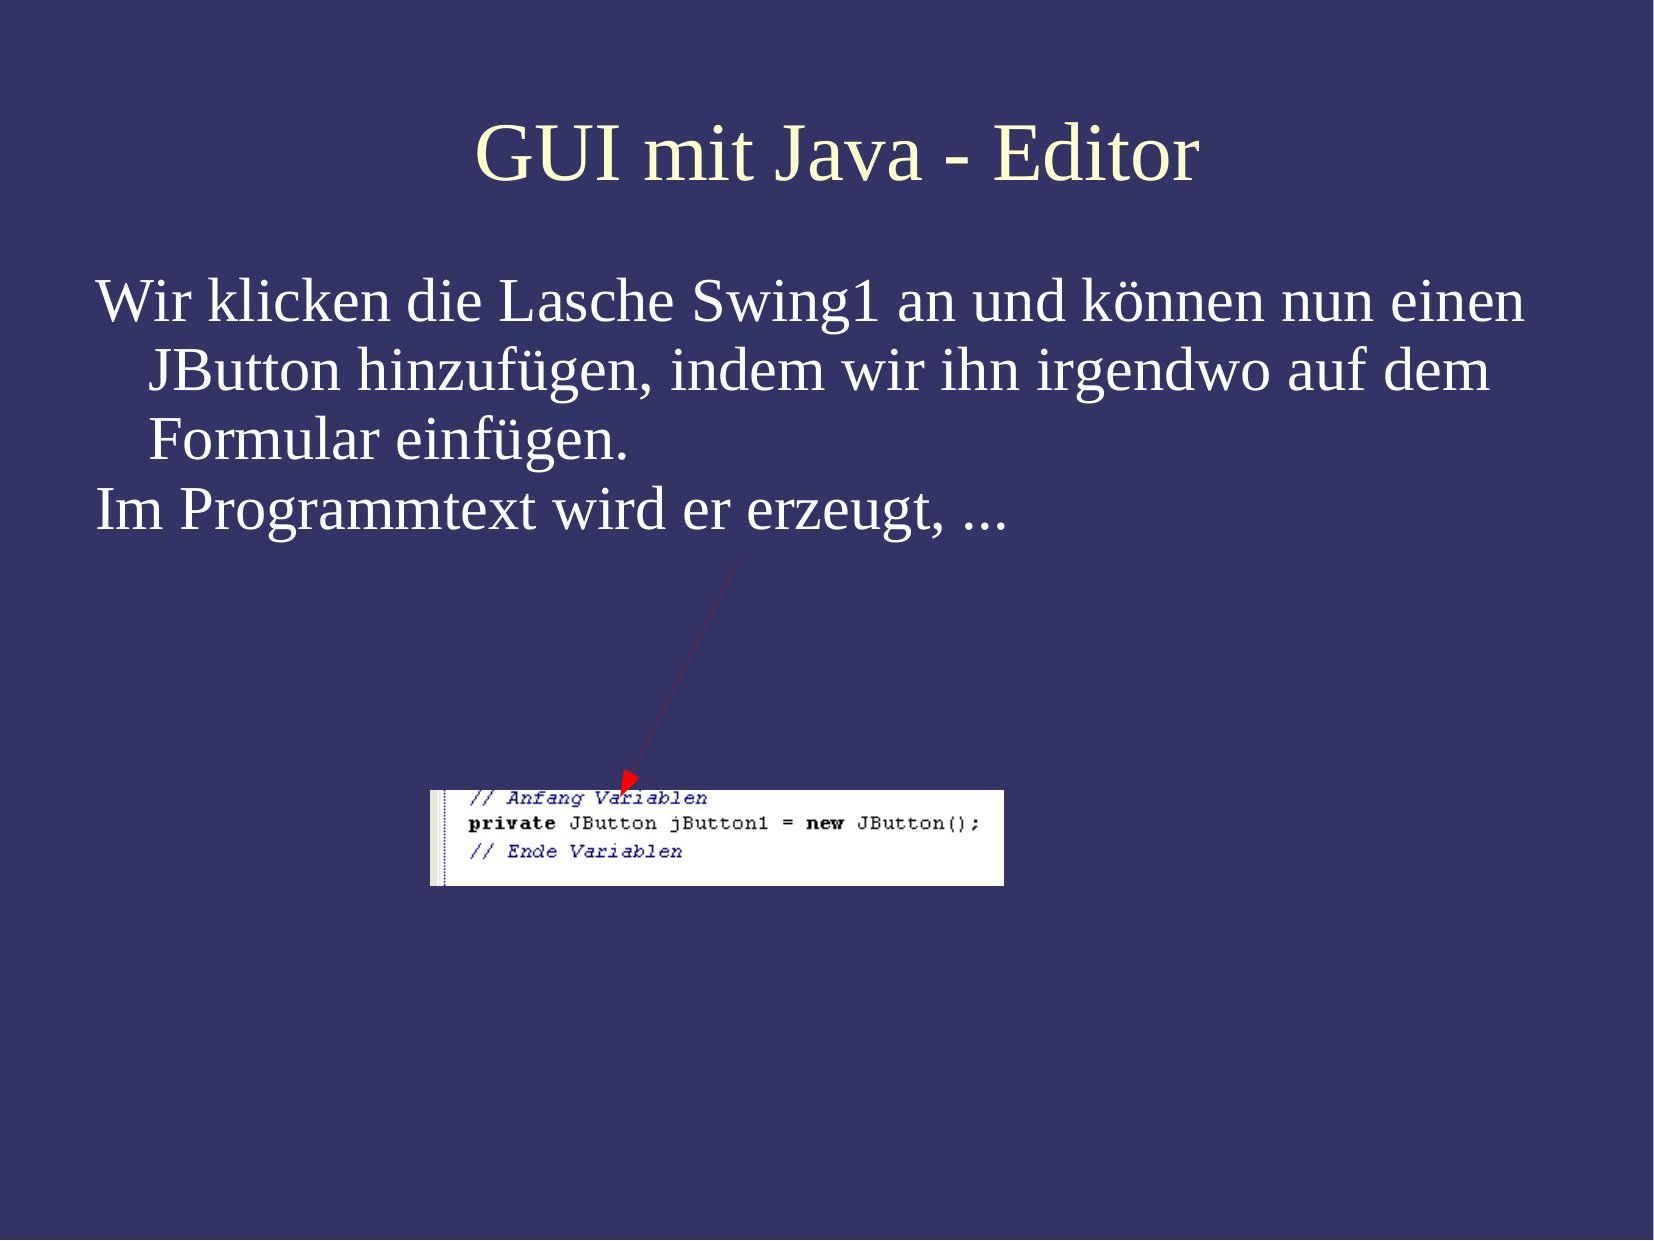

# GUI mit Java - Editor
Wir klicken die Lasche Swing1 an und können nun einen JButton hinzufügen, indem wir ihn irgendwo auf dem Formular einfügen.
Im Programmtext wird er erzeugt, ...